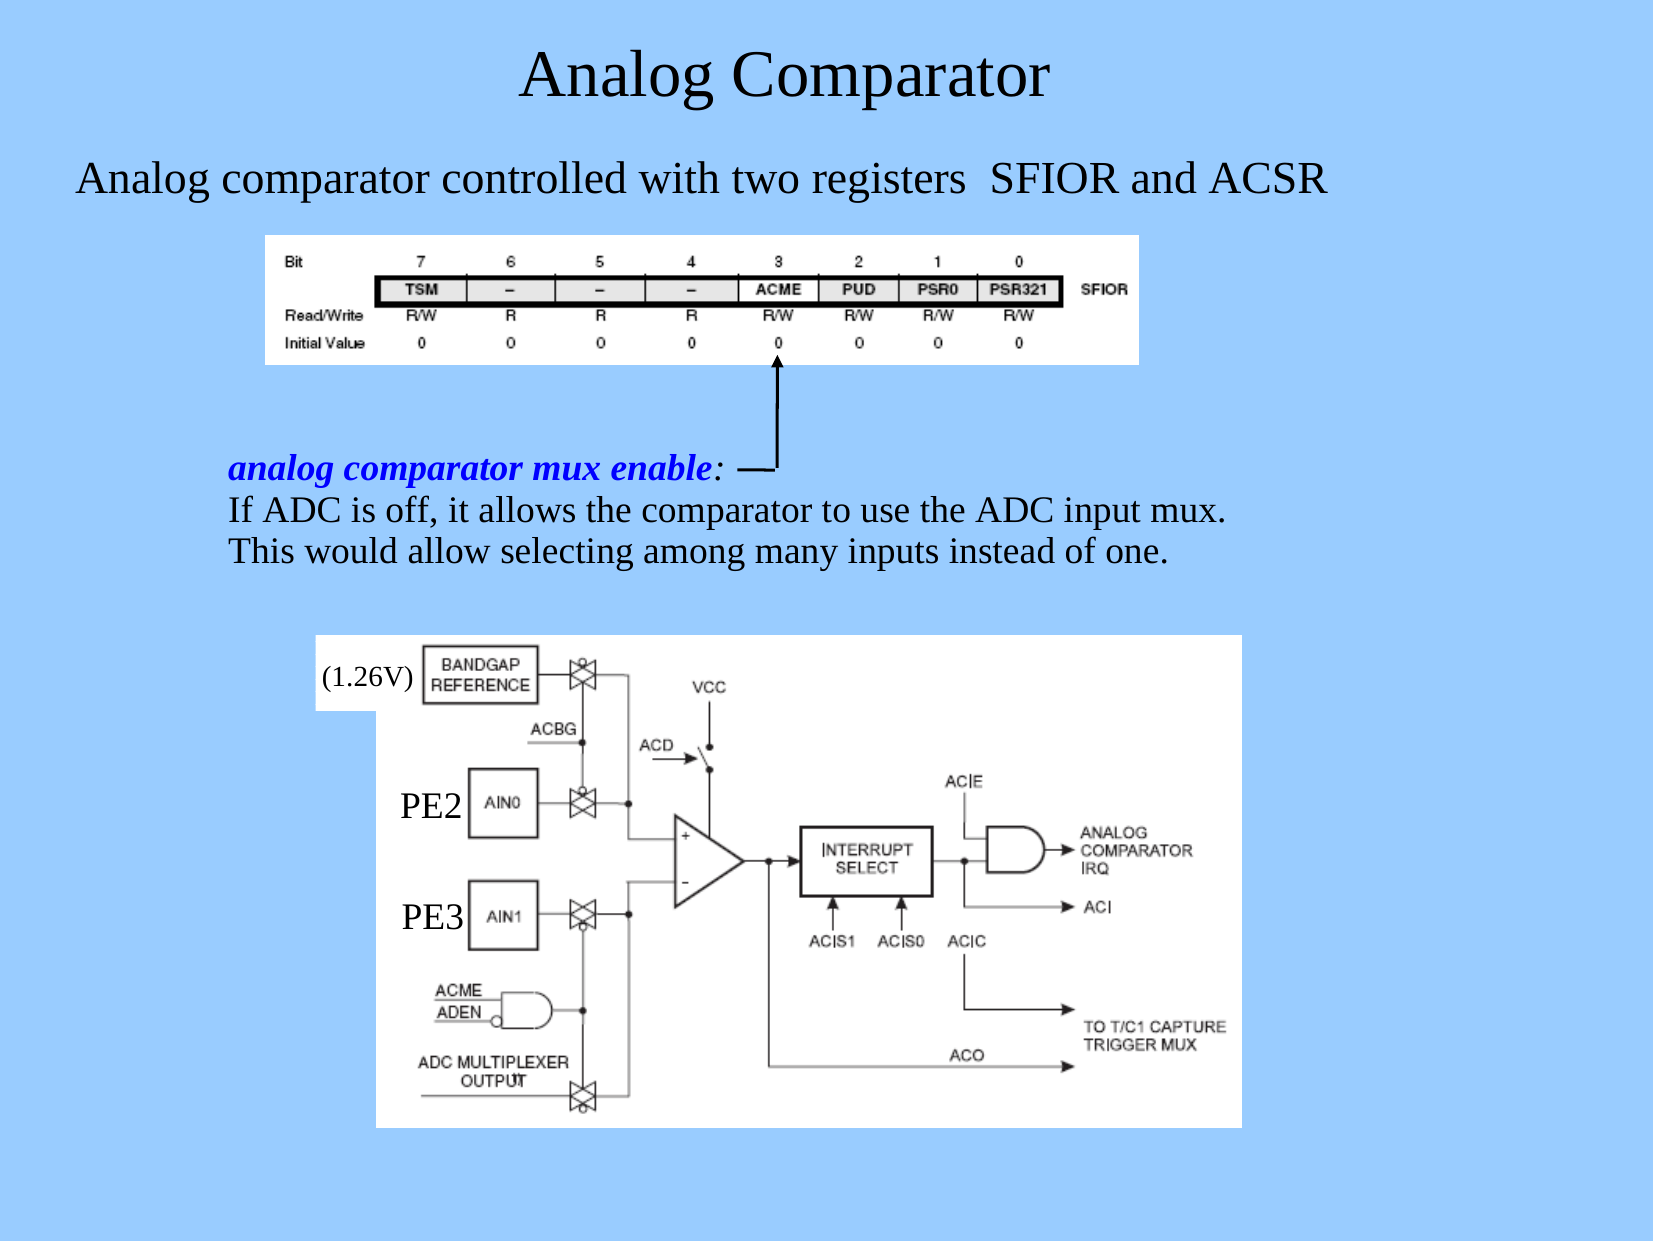

Analog Comparator
Analog comparator controlled with two registers SFIOR and ACSR
analog comparator mux enable:
If ADC is off, it allows the comparator to use the ADC input mux.
This would allow selecting among many inputs instead of one.
(1.26V)
PE2
PE3